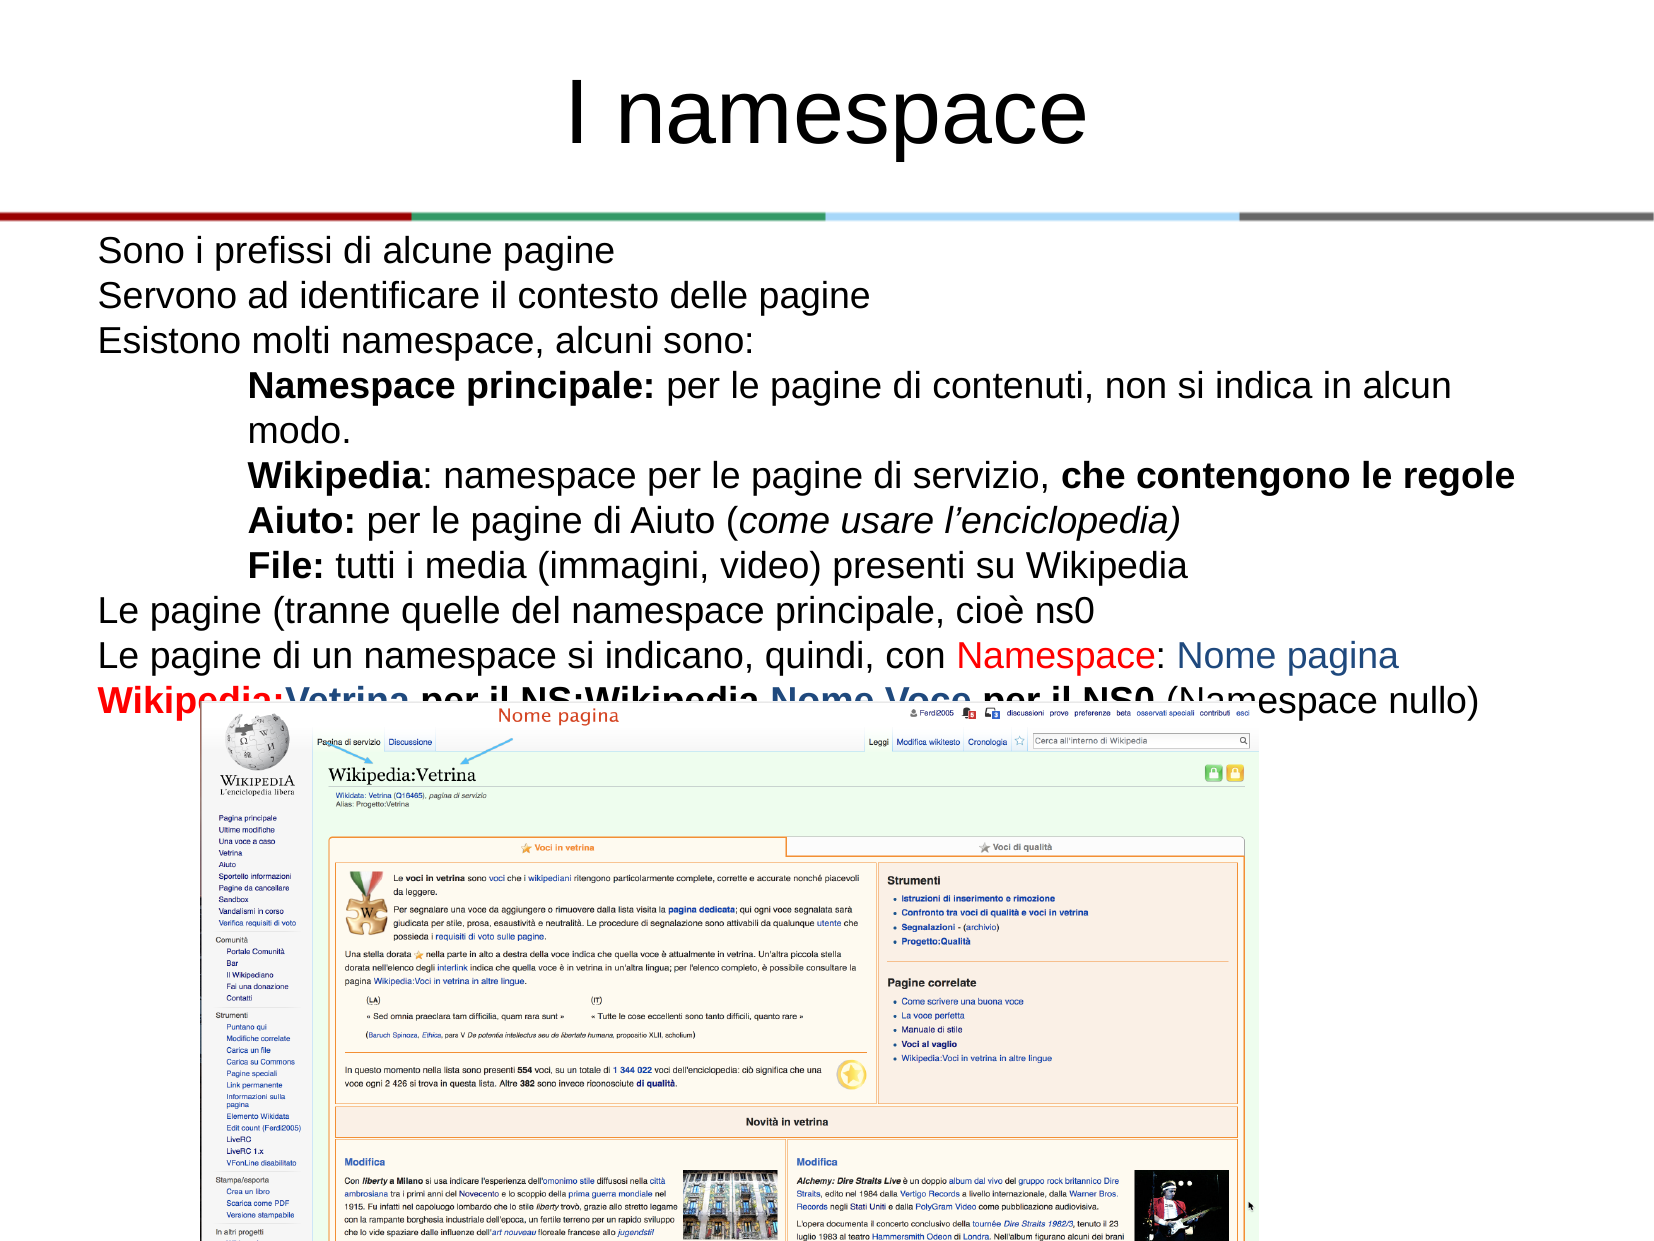

# I namespace
Sono i prefissi di alcune pagine
Servono ad identificare il contesto delle pagine
Esistono molti namespace, alcuni sono:
Namespace principale: per le pagine di contenuti, non si indica in alcun modo.
Wikipedia: namespace per le pagine di servizio, che contengono le regole Aiuto: per le pagine di Aiuto (come usare l’enciclopedia)
File: tutti i media (immagini, video) presenti su Wikipedia
Le pagine (tranne quelle del namespace principale, cioè ns0
Le pagine di un namespace si indicano, quindi, con Namespace: Nome pagina
Wikipedia:Vetrina per il NS:Wikipedia Nome Voce per il NS0 (Namespace nullo)